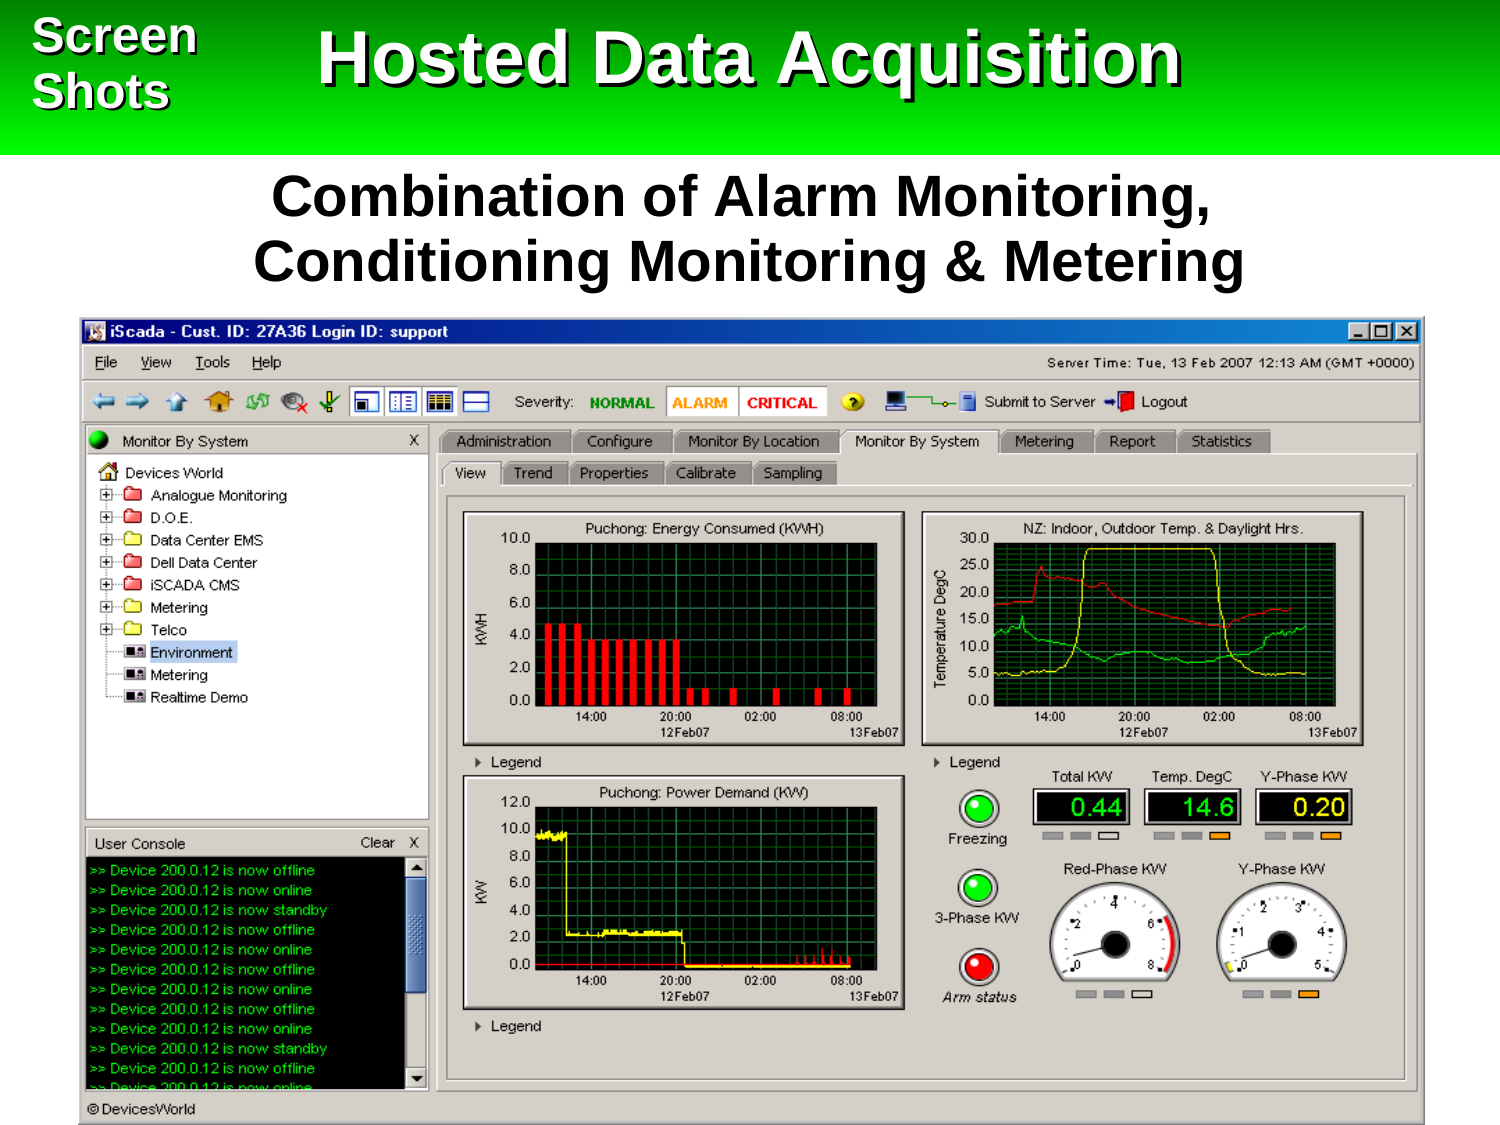

Screen Shots
Hosted Data Acquisition
Combination of Alarm Monitoring,
Conditioning Monitoring & Metering